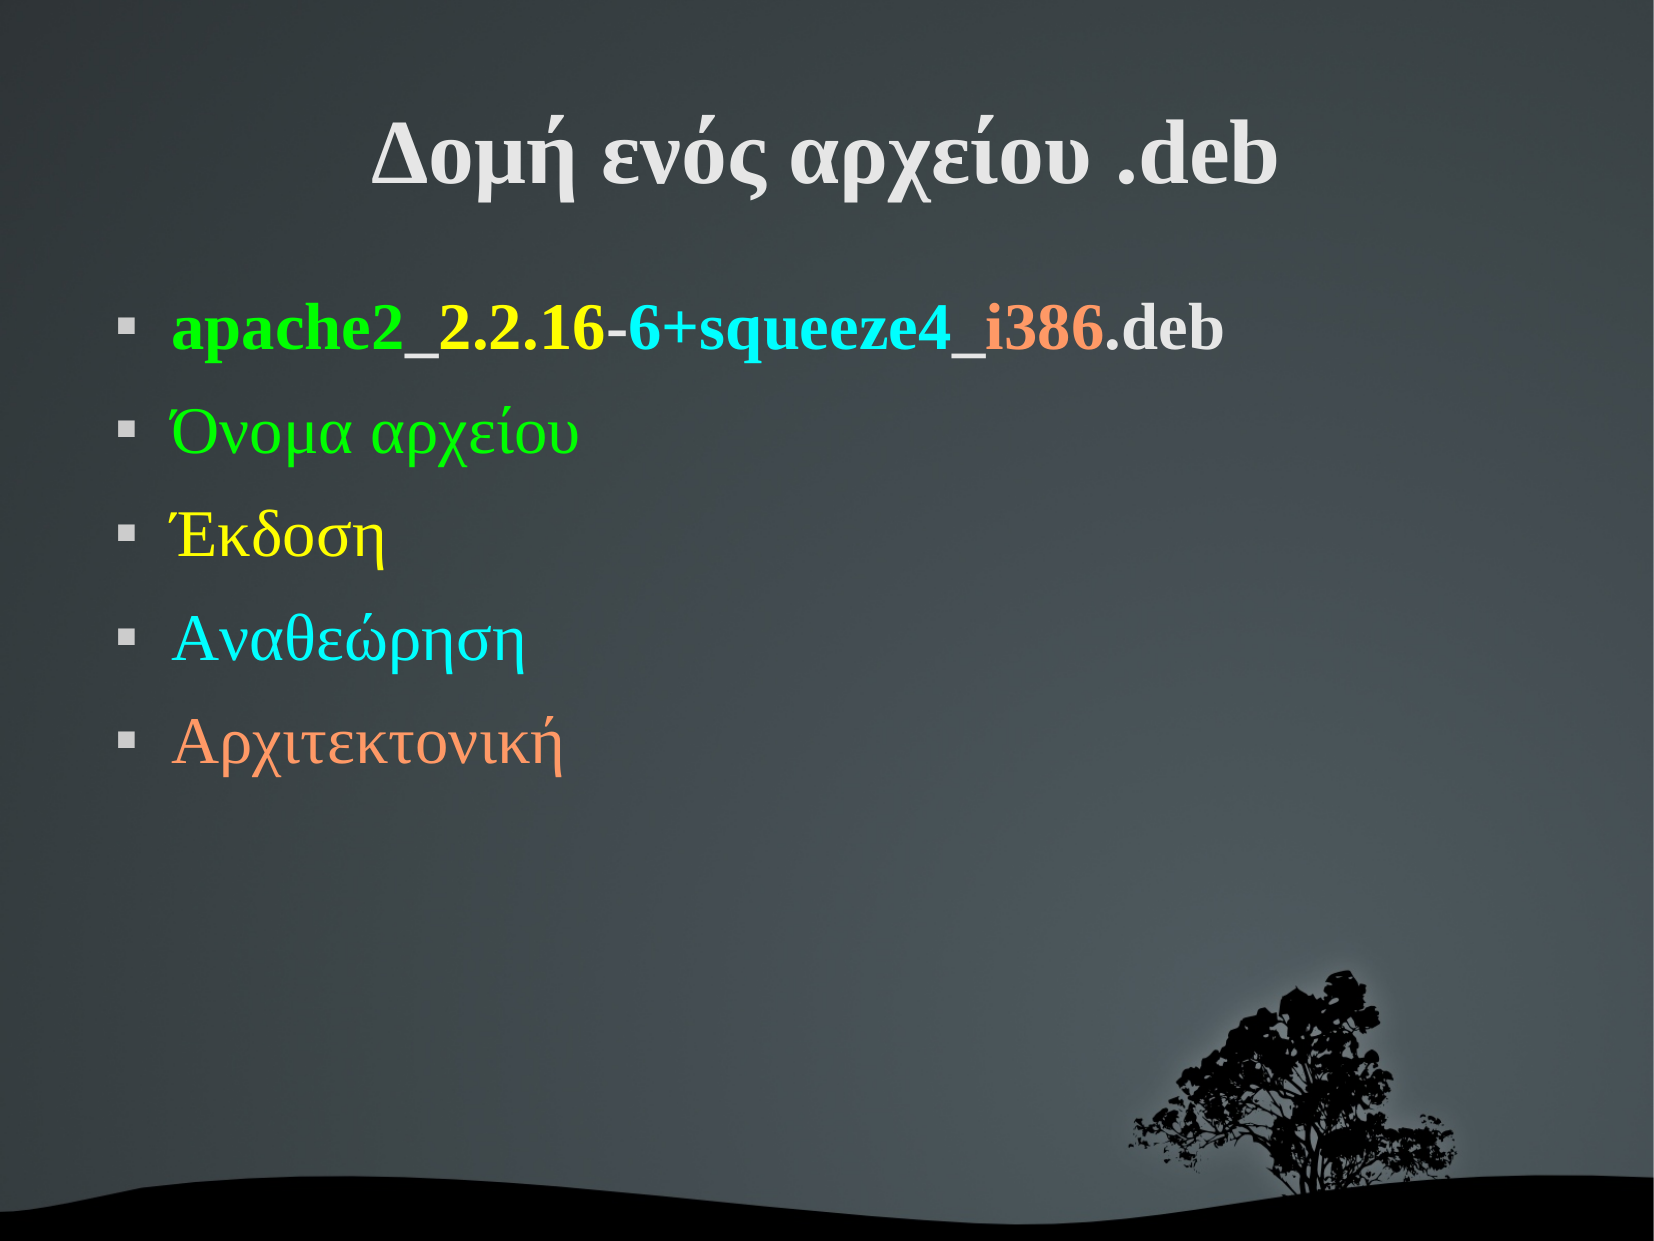

# Δομή ενός αρχείου .deb
apache2_2.2.16-6+squeeze4_i386.deb
Όνομα αρχείου
Έκδοση
Αναθεώρηση
Αρχιτεκτονική